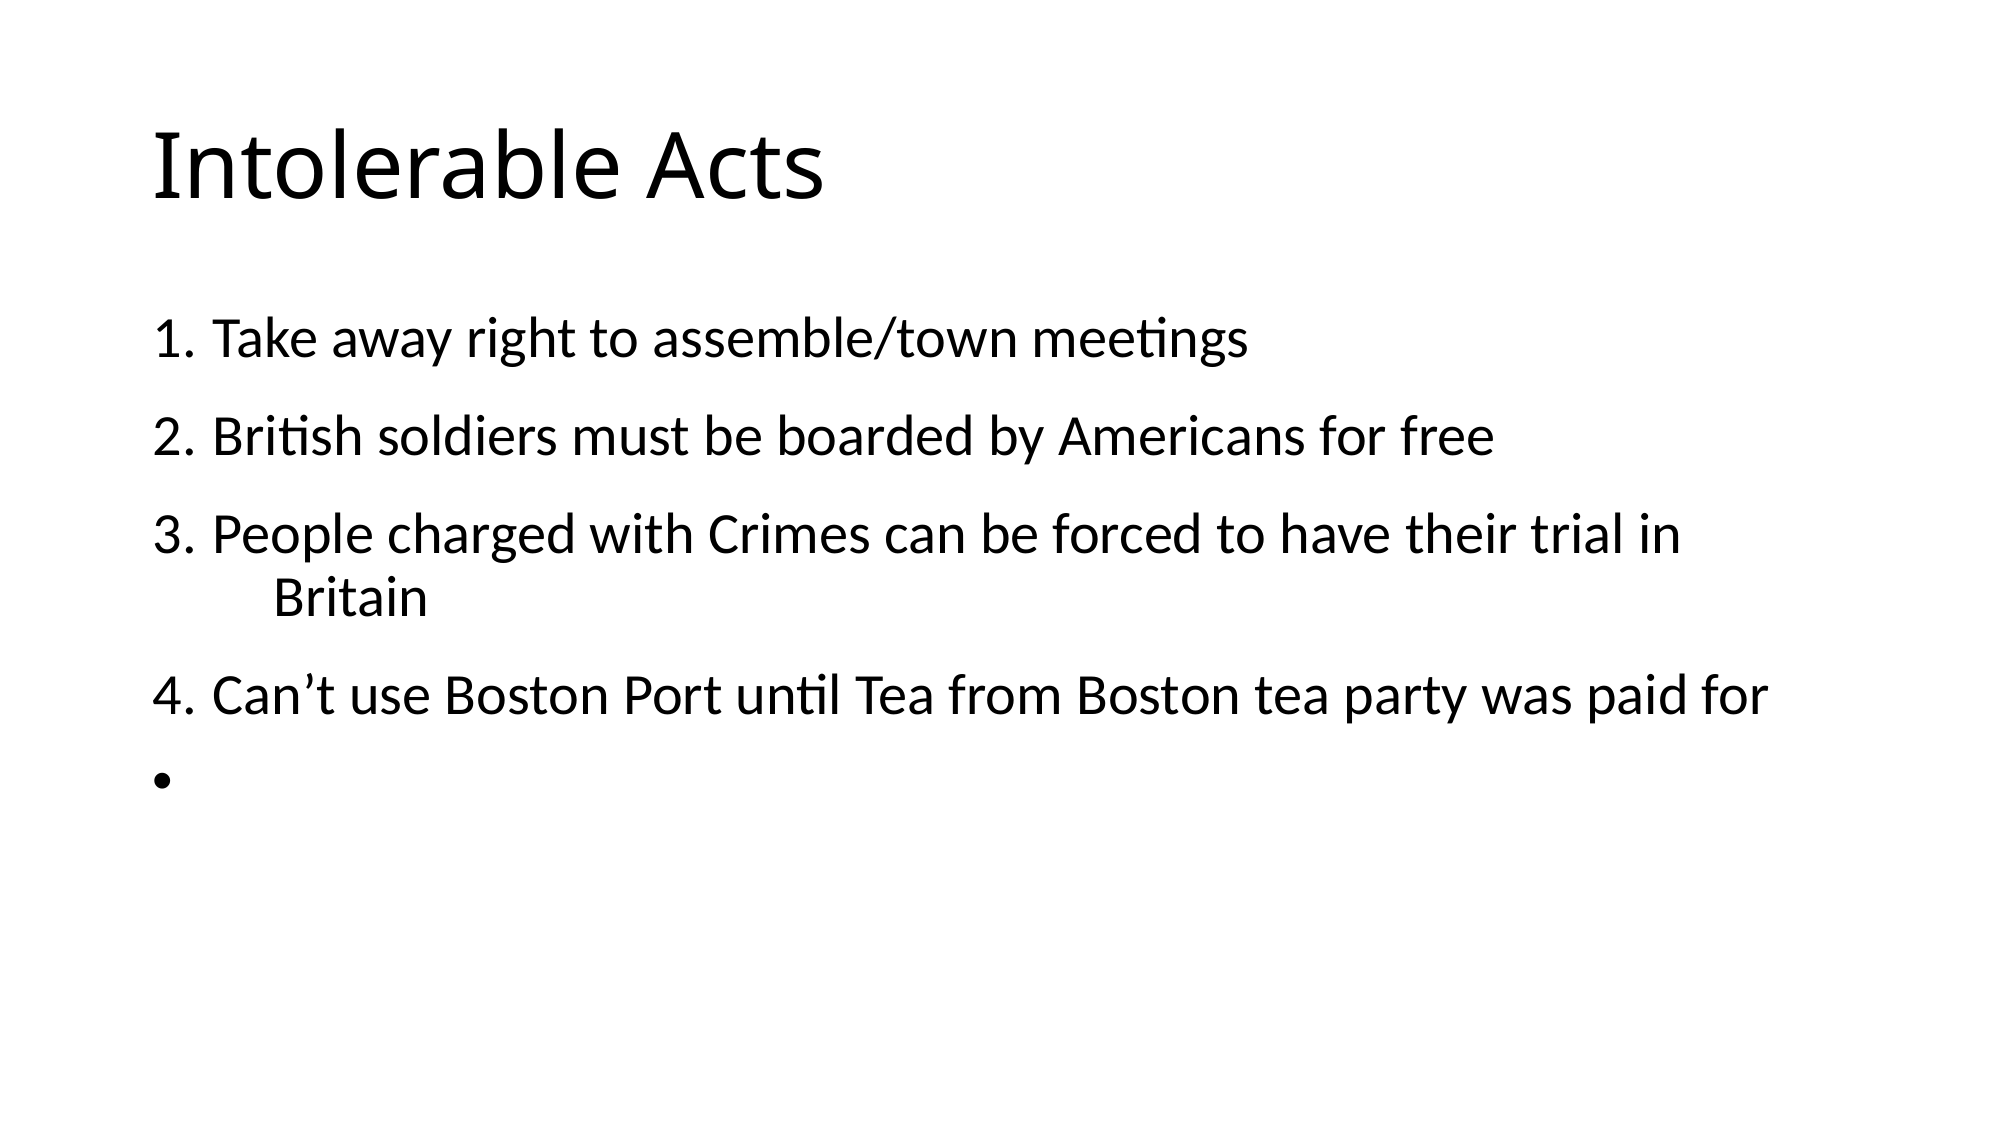

# Intolerable Acts
Take away right to assemble/town meetings
British soldiers must be boarded by Americans for free
People charged with Crimes can be forced to have their trial in Britain
Can’t use Boston Port until Tea from Boston tea party was paid for